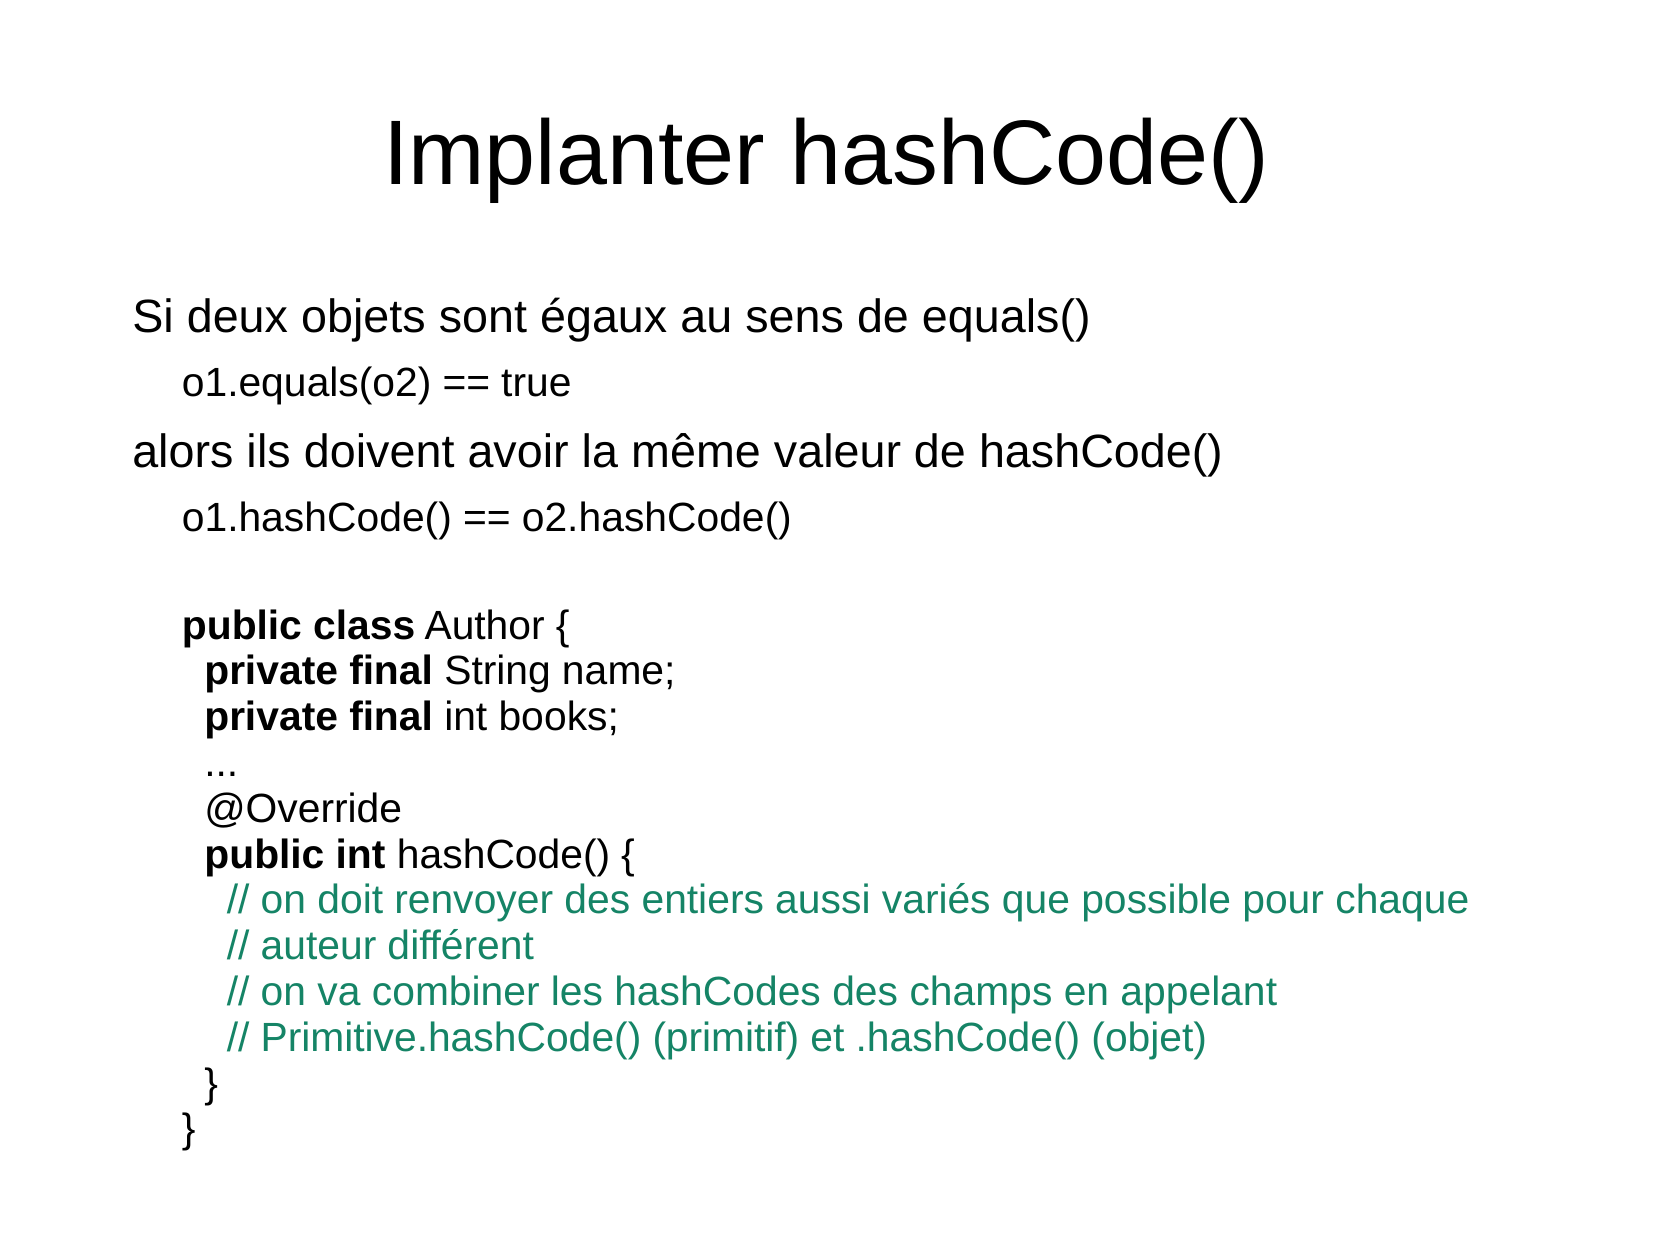

# Implanter hashCode()
Si deux objets sont égaux au sens de equals()
o1.equals(o2) == true
alors ils doivent avoir la même valeur de hashCode()
o1.hashCode() == o2.hashCode()
public class Author {
 private final String name;
 private final int books;
 ...
 @Override
 public int hashCode() {
 // on doit renvoyer des entiers aussi variés que possible pour chaque
 // auteur différent
 // on va combiner les hashCodes des champs en appelant
 // Primitive.hashCode() (primitif) et .hashCode() (objet)
 }
}